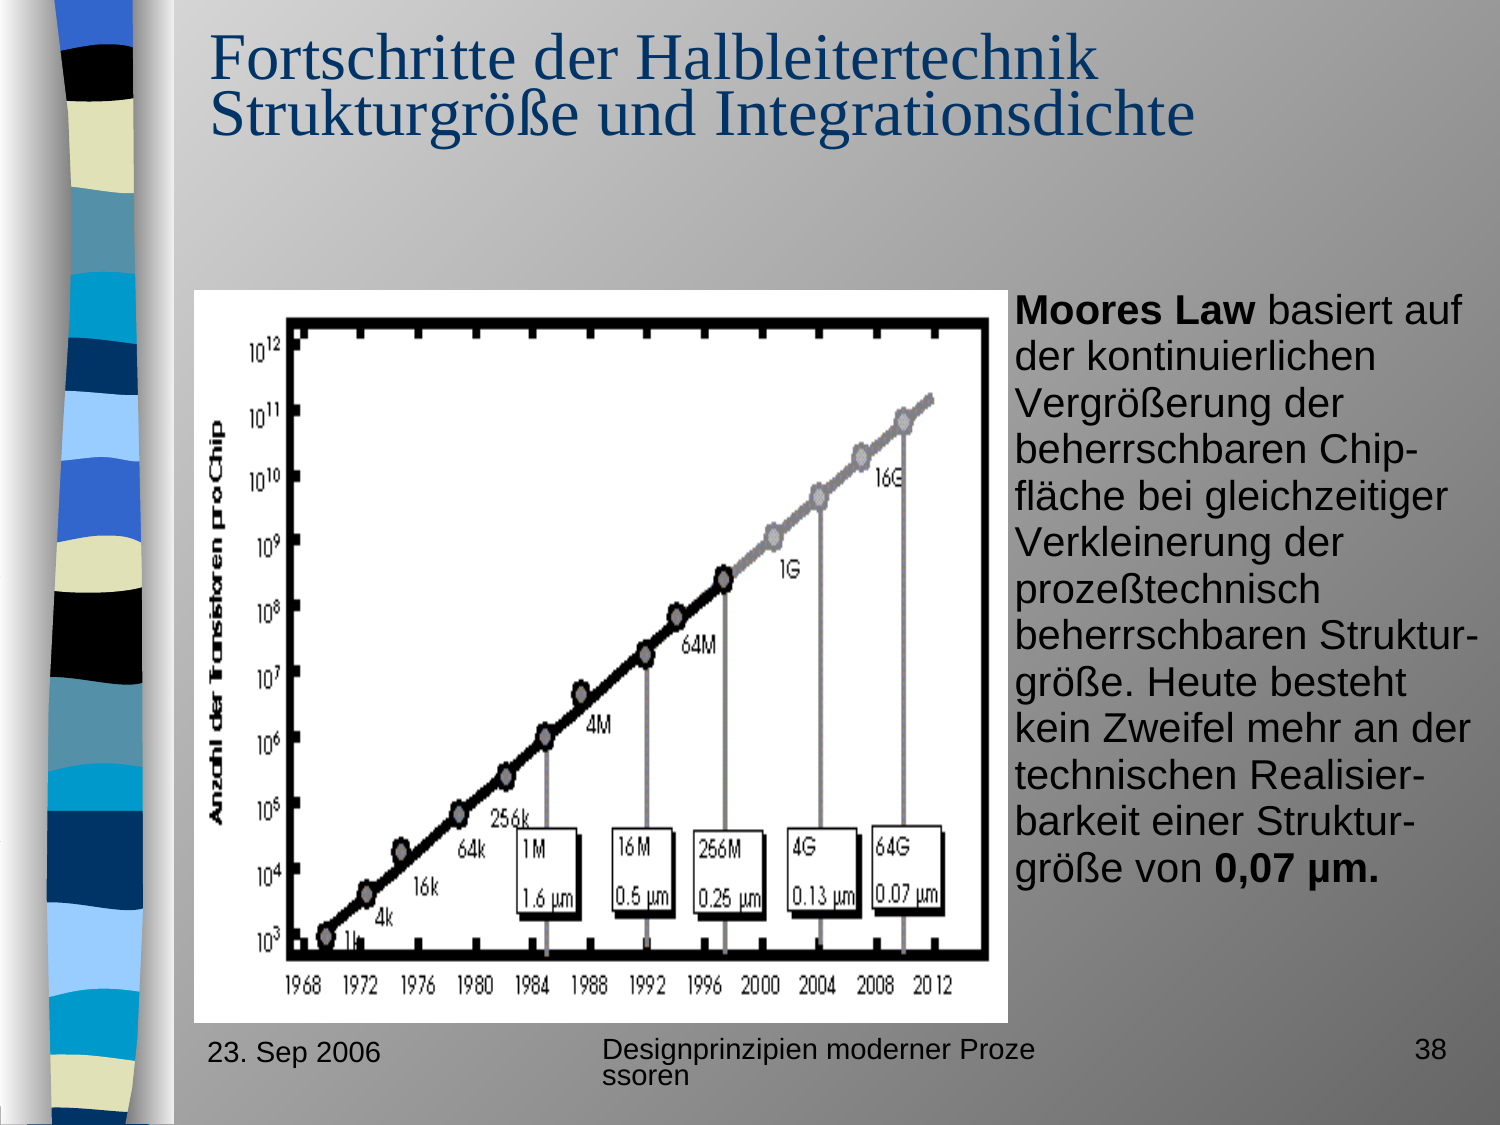

# Fortschritte der Halbleitertechnik Strukturgröße und Integrationsdichte
Moores Law basiert auf der kontinuierlichen Vergrößerung der beherrschbaren Chip-fläche bei gleichzeitiger Verkleinerung der prozeßtechnisch beherrschbaren Struktur-größe. Heute besteht kein Zweifel mehr an der technischen Realisier-barkeit einer Struktur-größe von 0,07 µm.
Designprinzipien moderner Prozessoren
38